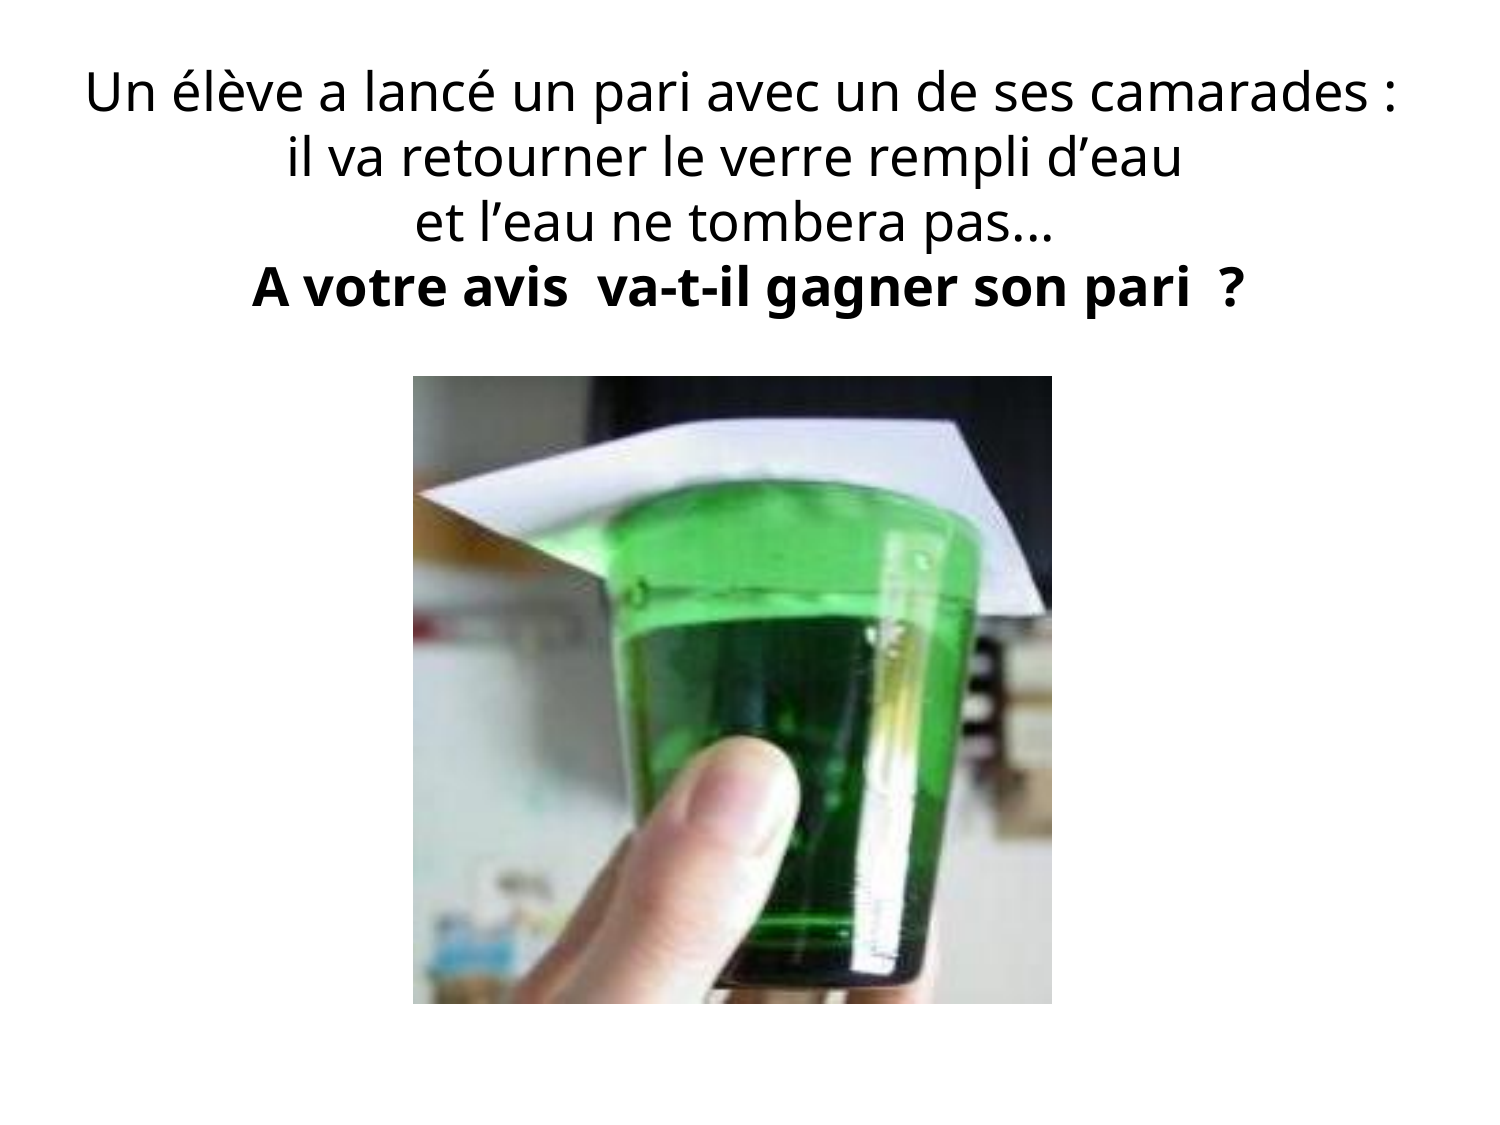

# Un élève a lancé un pari avec un de ses camarades : il va retourner le verre rempli d’eau et l’eau ne tombera pas... A votre avis va-t-il gagner son pari ?